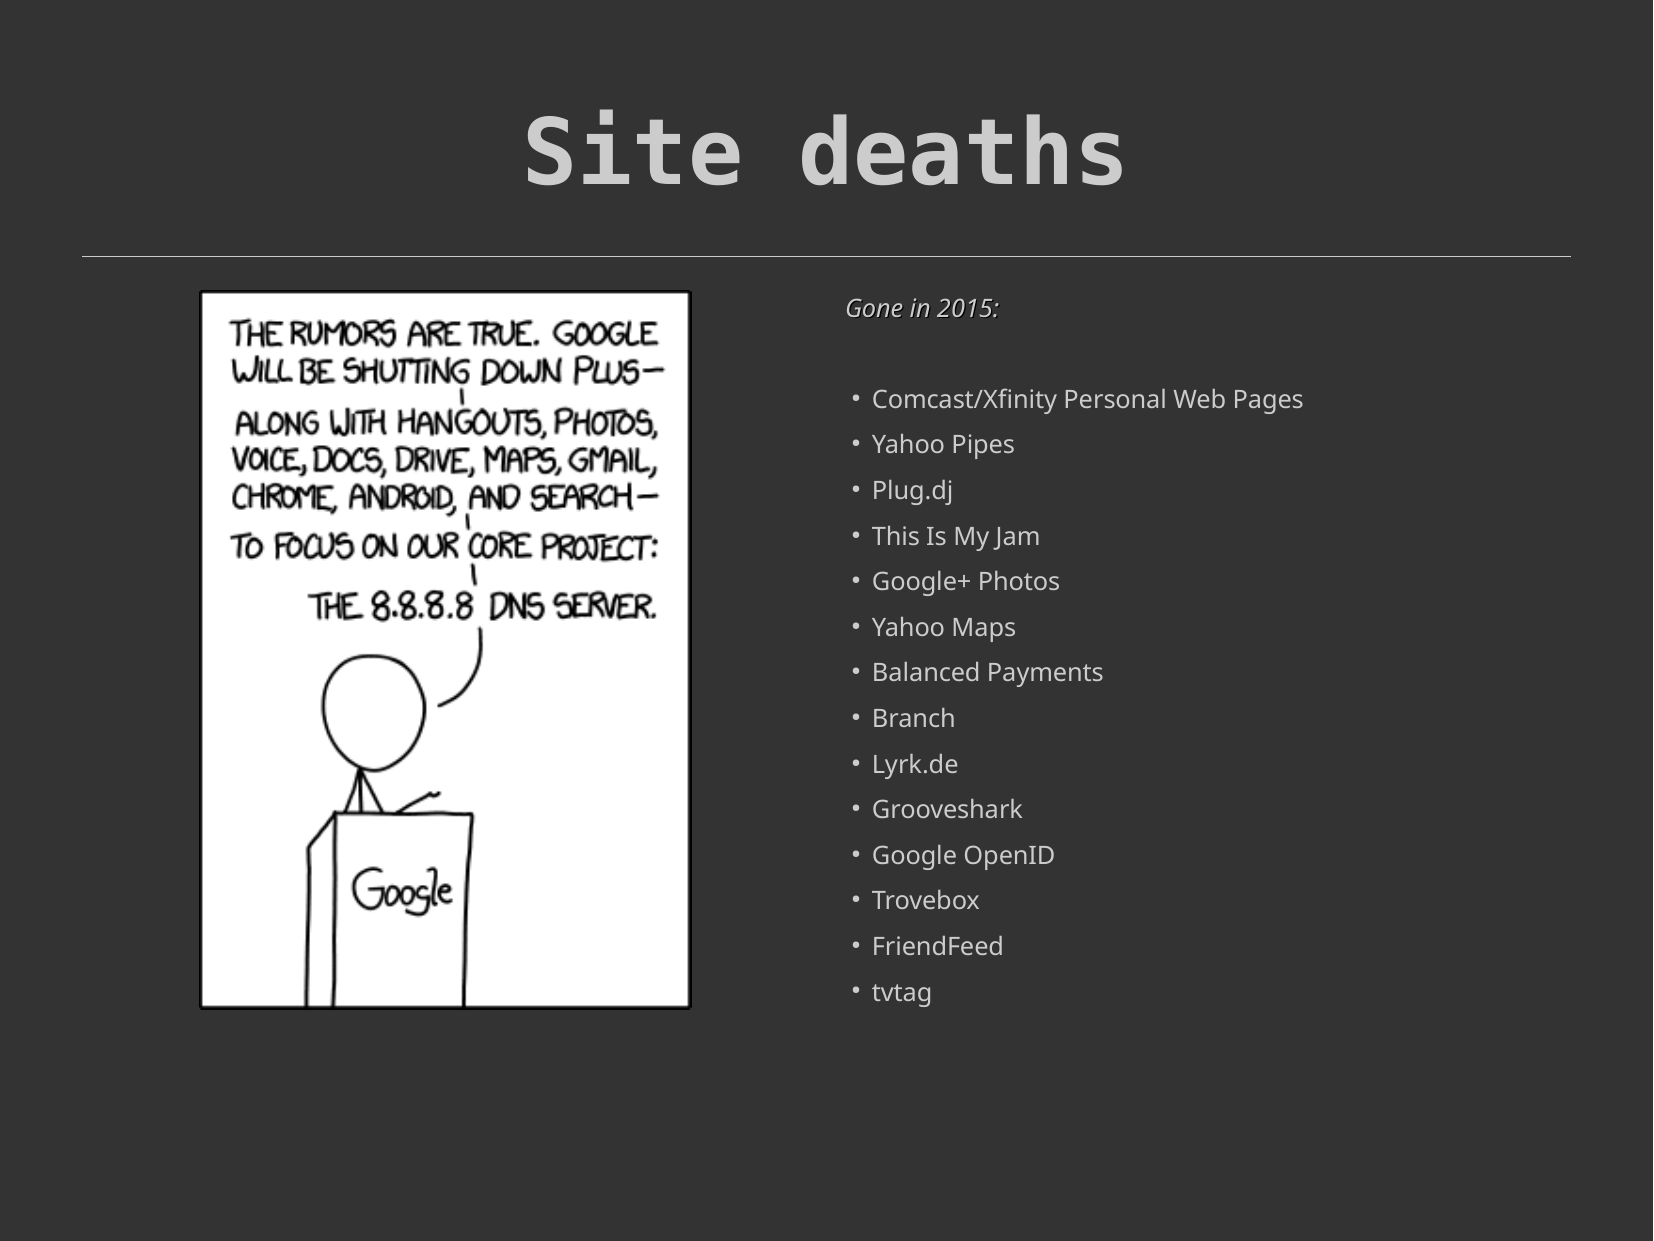

# Site deaths
Gone in 2015:
Comcast/Xfinity Personal Web Pages
Yahoo Pipes
Plug.dj
This Is My Jam
Google+ Photos
Yahoo Maps
Balanced Payments
Branch
Lyrk.de
Grooveshark
Google OpenID
Trovebox
FriendFeed
tvtag